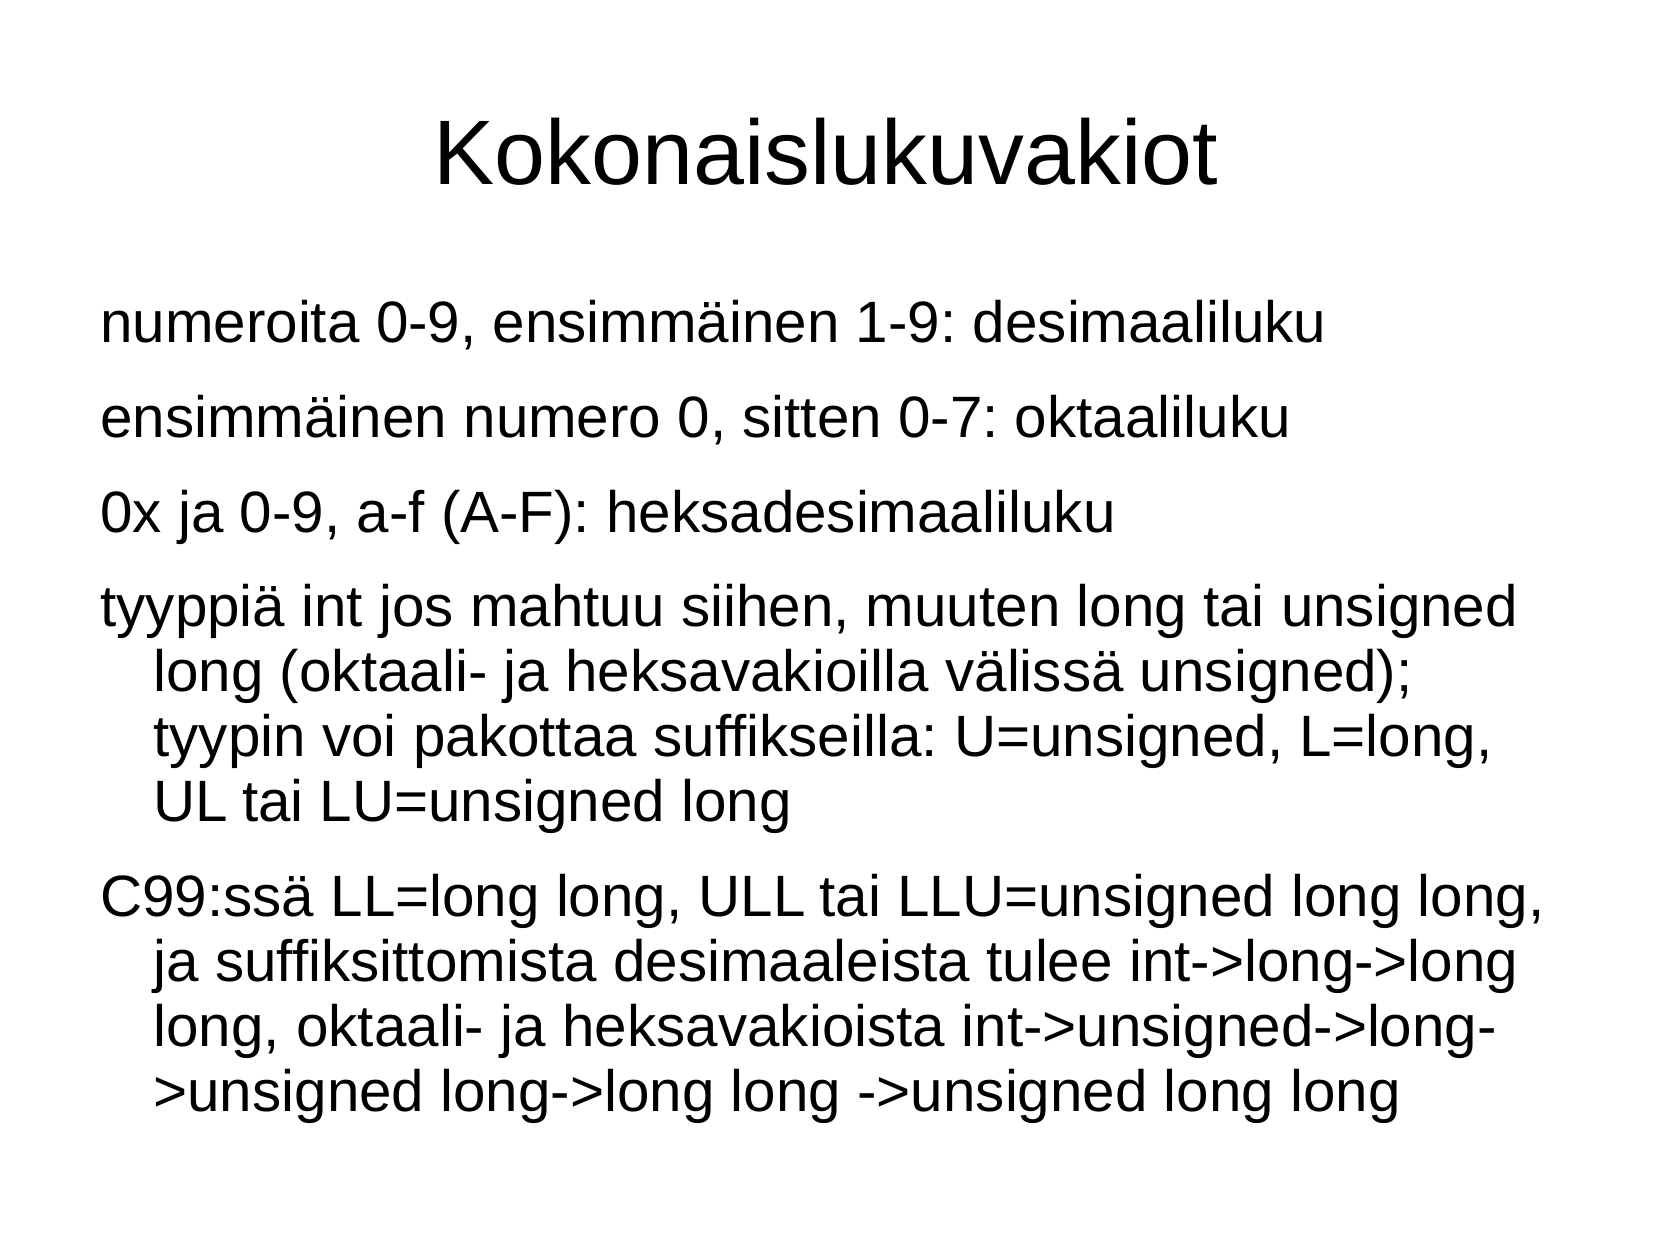

# Kokonaislukuvakiot
numeroita 0-9, ensimmäinen 1-9: desimaaliluku
ensimmäinen numero 0, sitten 0-7: oktaaliluku
0x ja 0-9, a-f (A-F): heksadesimaaliluku
tyyppiä int jos mahtuu siihen, muuten long tai unsigned long (oktaali- ja heksavakioilla välissä unsigned); tyypin voi pakottaa suffikseilla: U=unsigned, L=long, UL tai LU=unsigned long
C99:ssä LL=long long, ULL tai LLU=unsigned long long, ja suffiksittomista desimaaleista tulee int->long->long long, oktaali- ja heksavakioista int->unsigned->long->unsigned long->long long ->unsigned long long